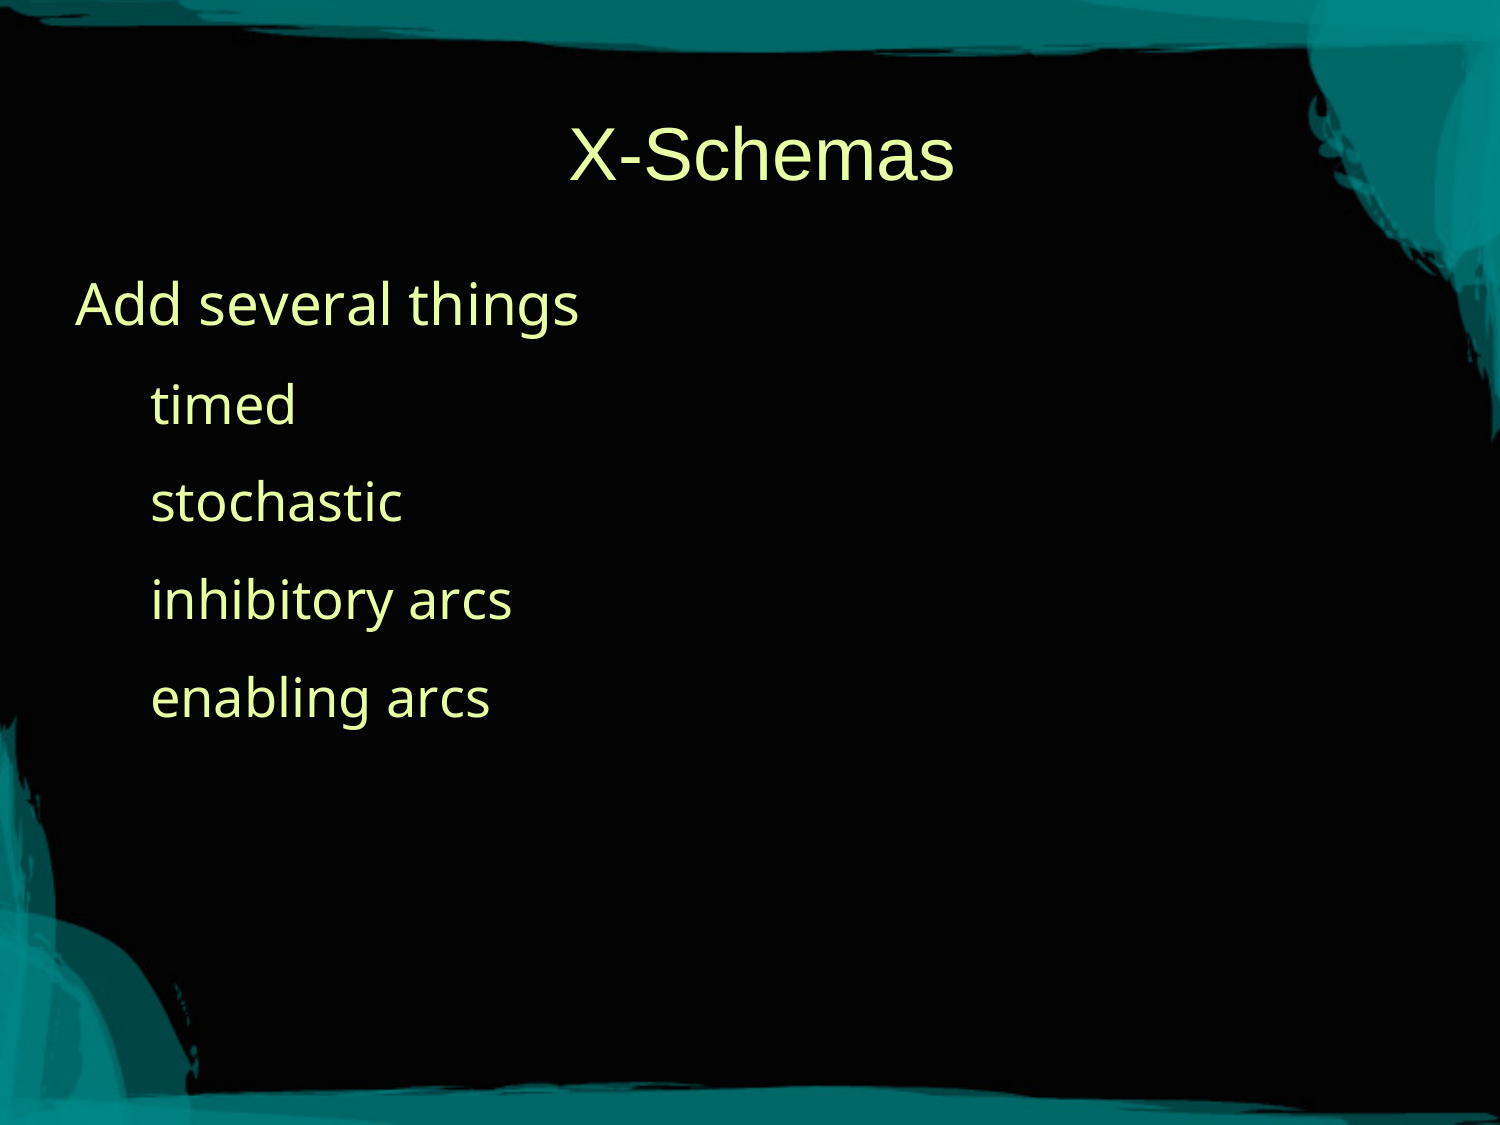

# X-Schemas
Add several things
timed
stochastic
inhibitory arcs
enabling arcs